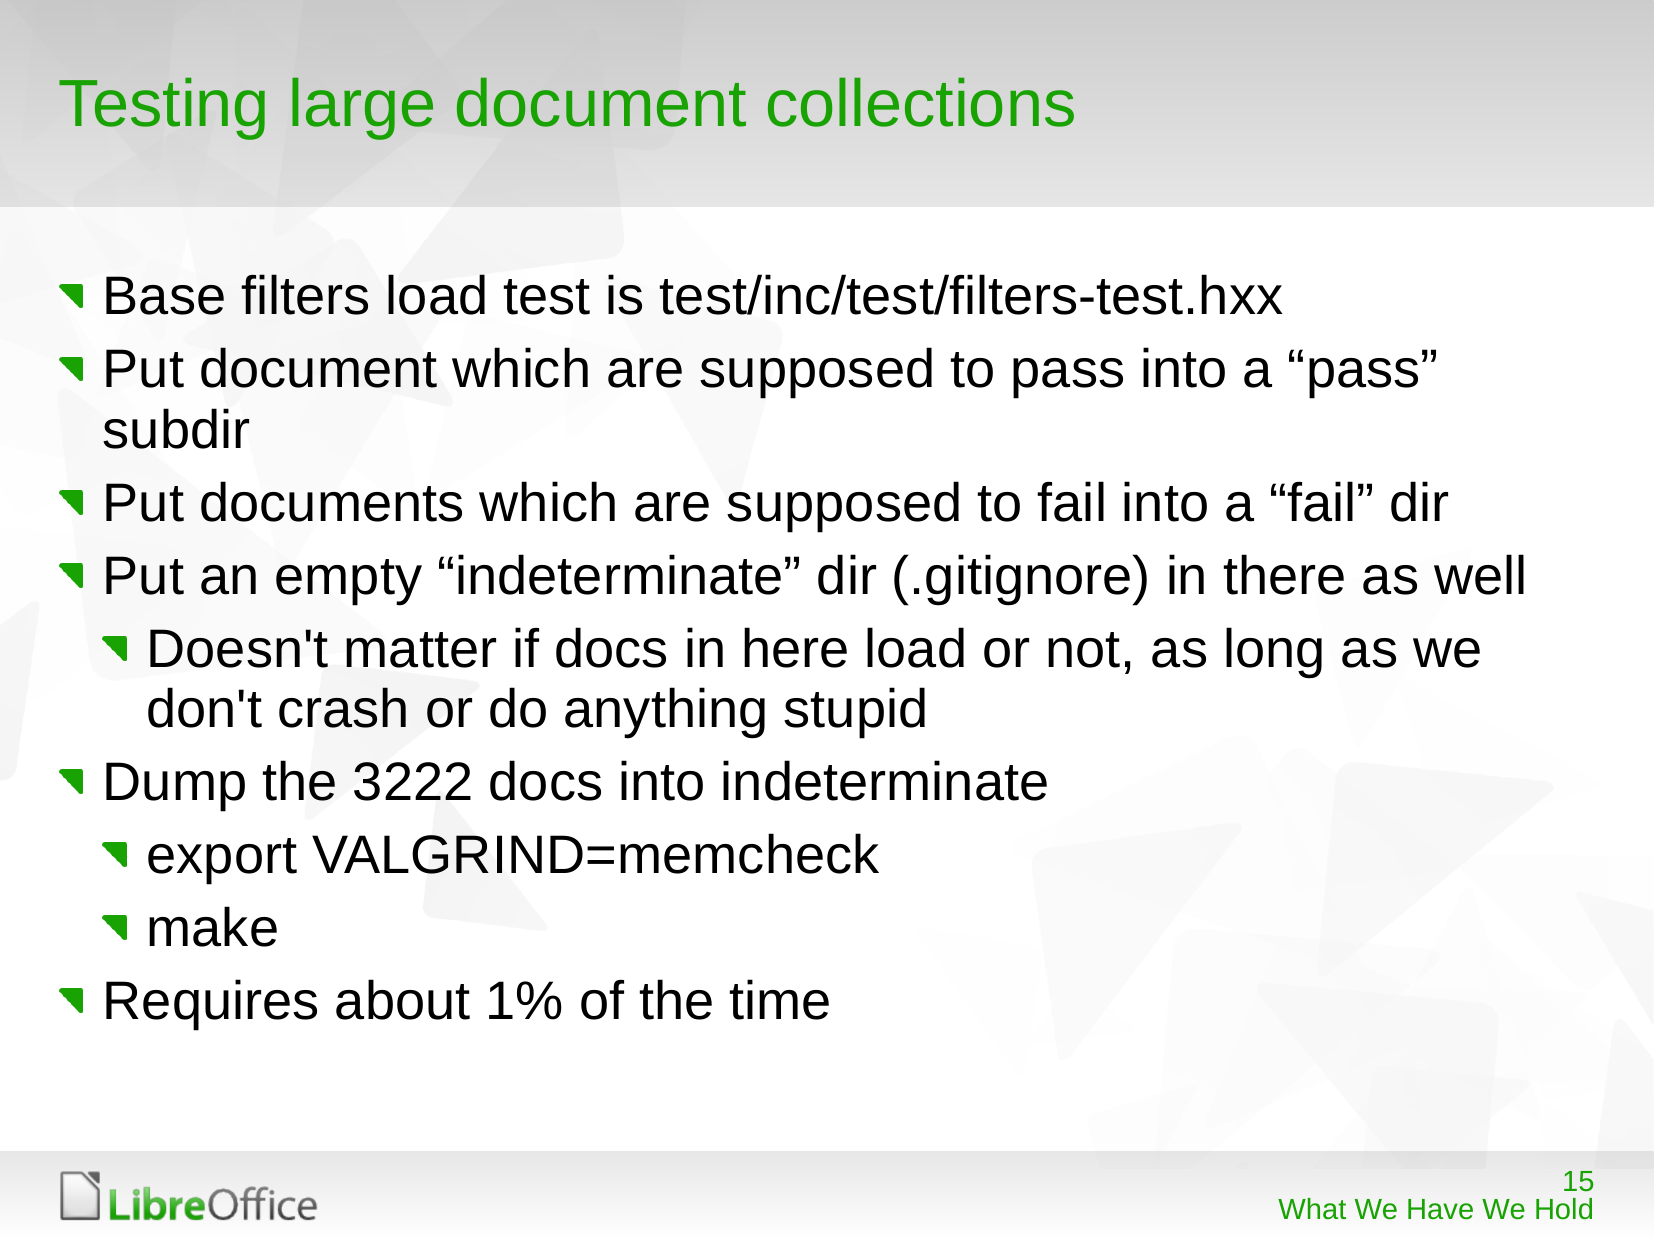

# Testing large document collections
Base filters load test is test/inc/test/filters-test.hxx
Put document which are supposed to pass into a “pass” subdir
Put documents which are supposed to fail into a “fail” dir
Put an empty “indeterminate” dir (.gitignore) in there as well
Doesn't matter if docs in here load or not, as long as we don't crash or do anything stupid
Dump the 3222 docs into indeterminate
export VALGRIND=memcheck
make
Requires about 1% of the time
15
What We Have We Hold